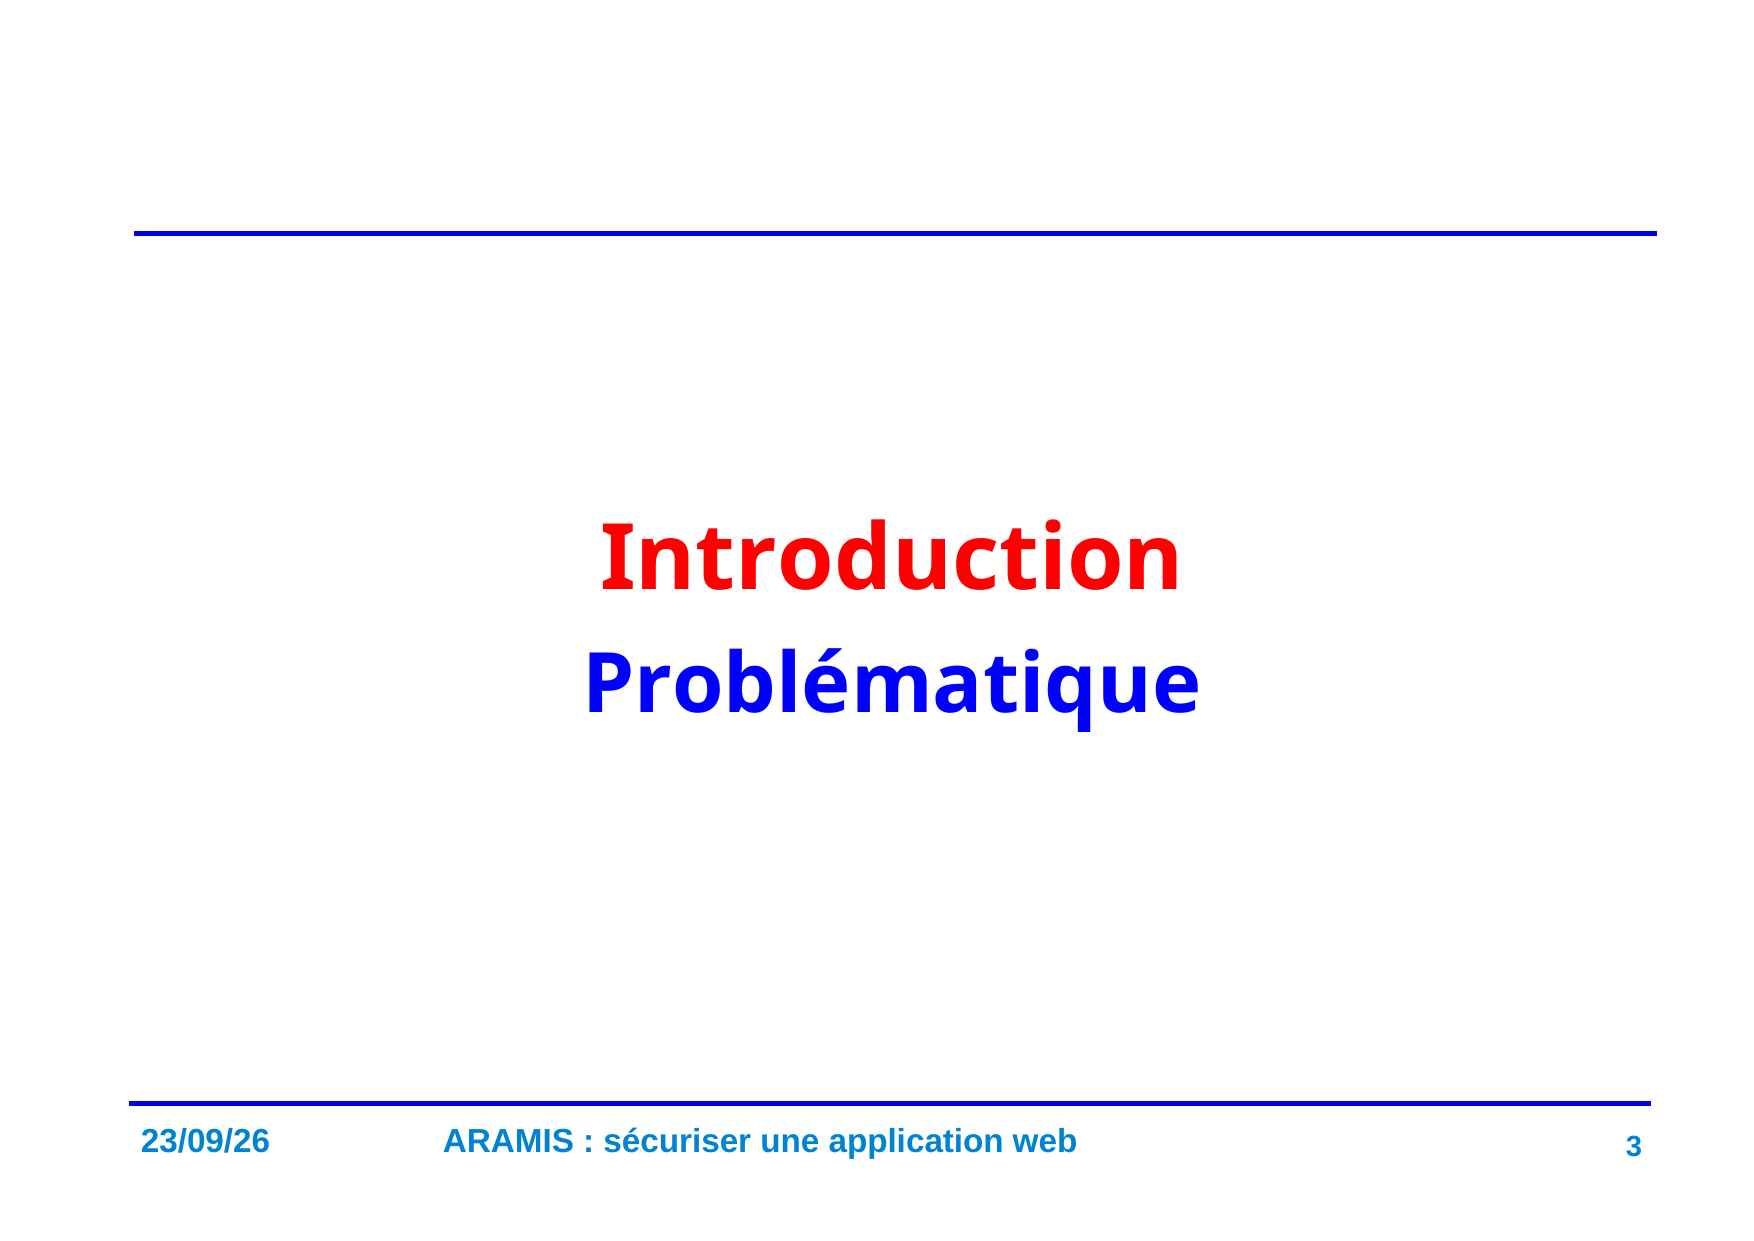

#
Introduction
Problématique
ARAMIS : sécuriser une application web
3